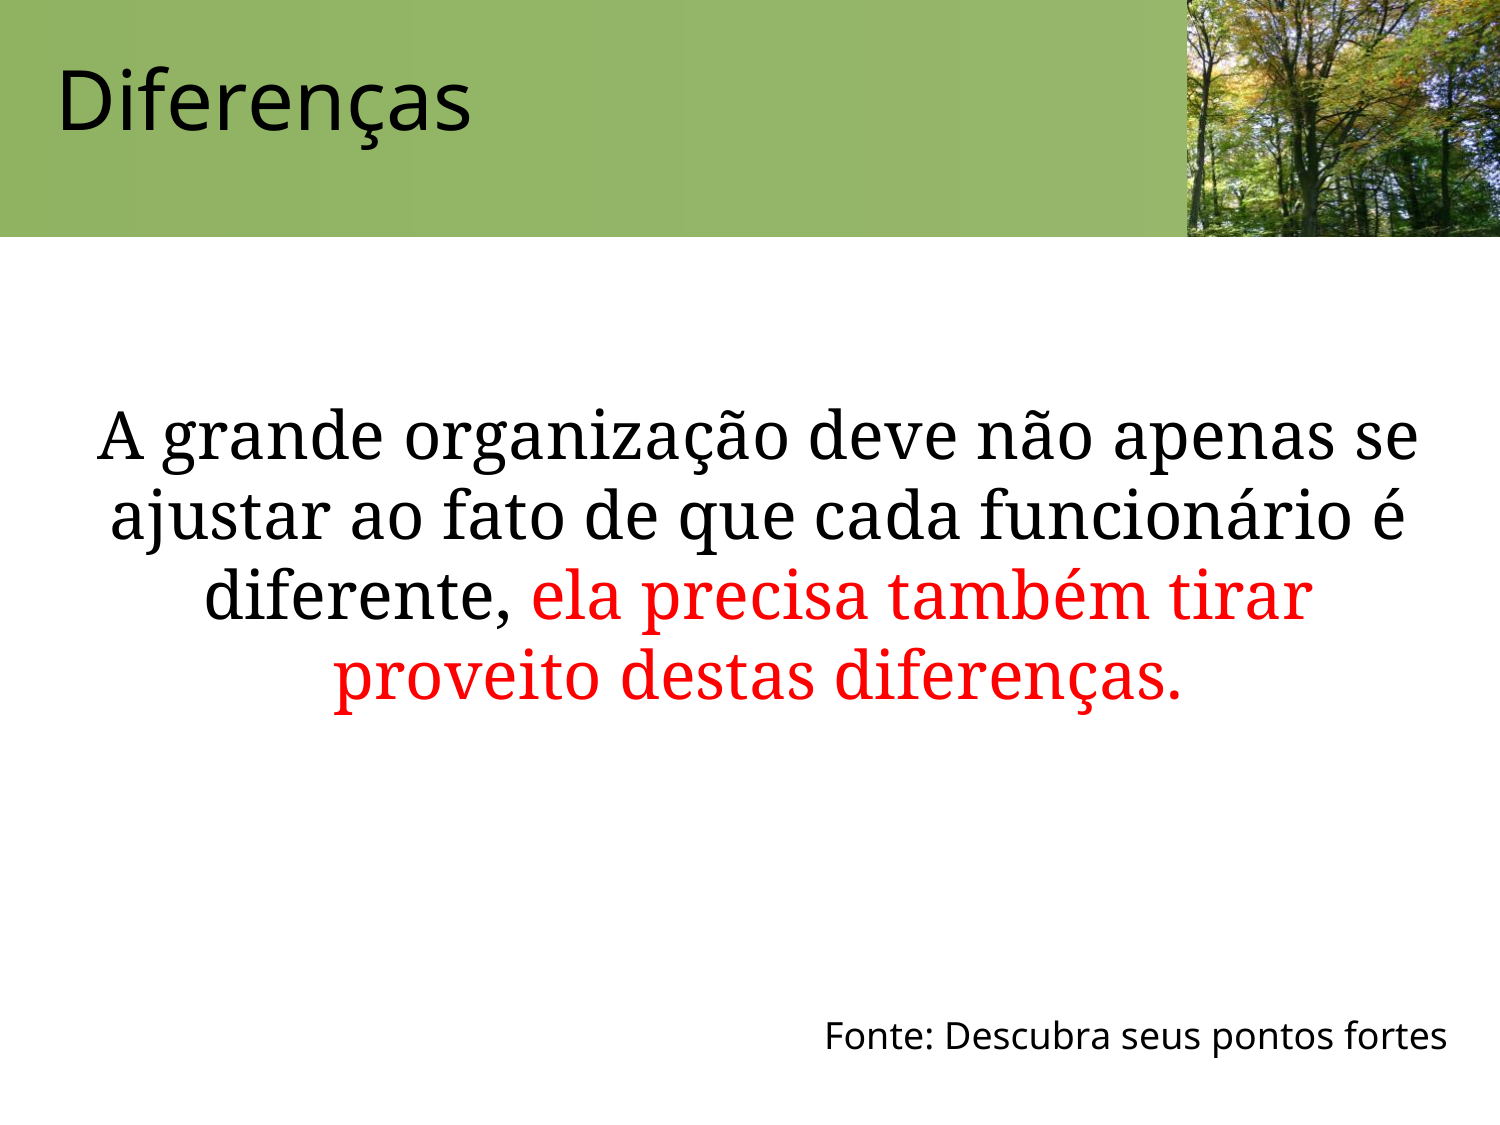

# Diferenças
A grande organização deve não apenas se ajustar ao fato de que cada funcionário é diferente, ela precisa também tirar proveito destas diferenças.
Fonte: Descubra seus pontos fortes